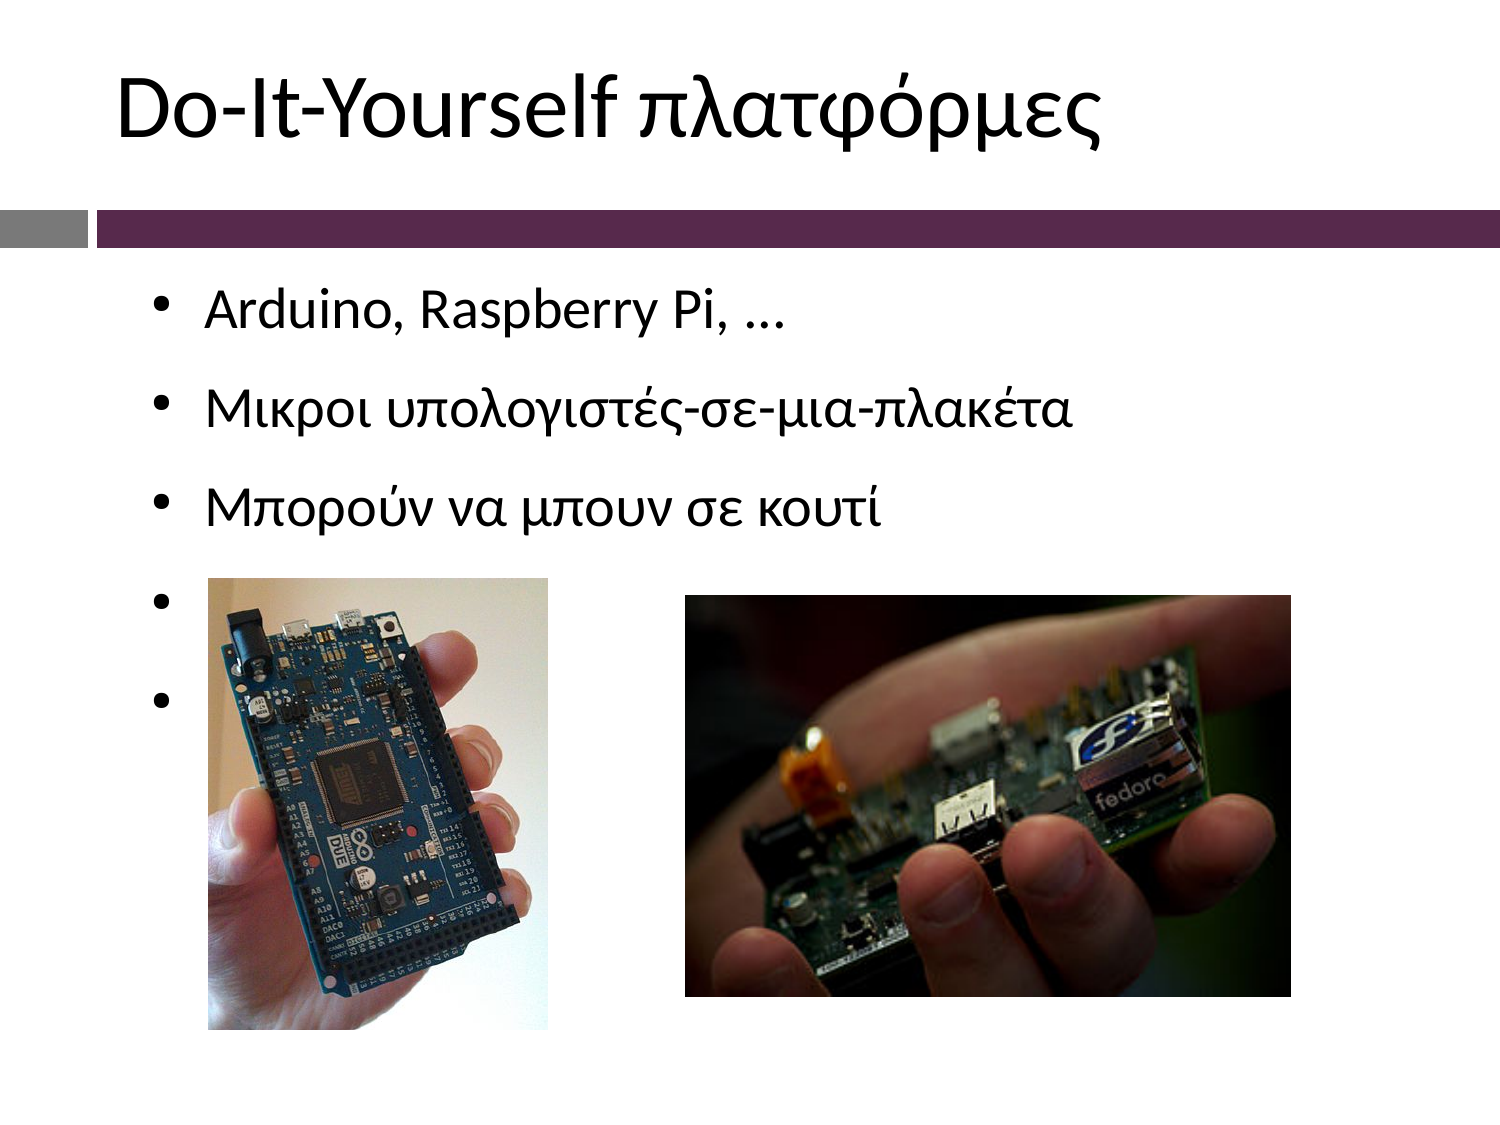

# Do-It-Yourself πλατφόρμες
Arduino, Raspberry Pi, ...
Μικροι υπολογιστές-σε-μια-πλακέτα
Μπορούν να μπουν σε κουτί